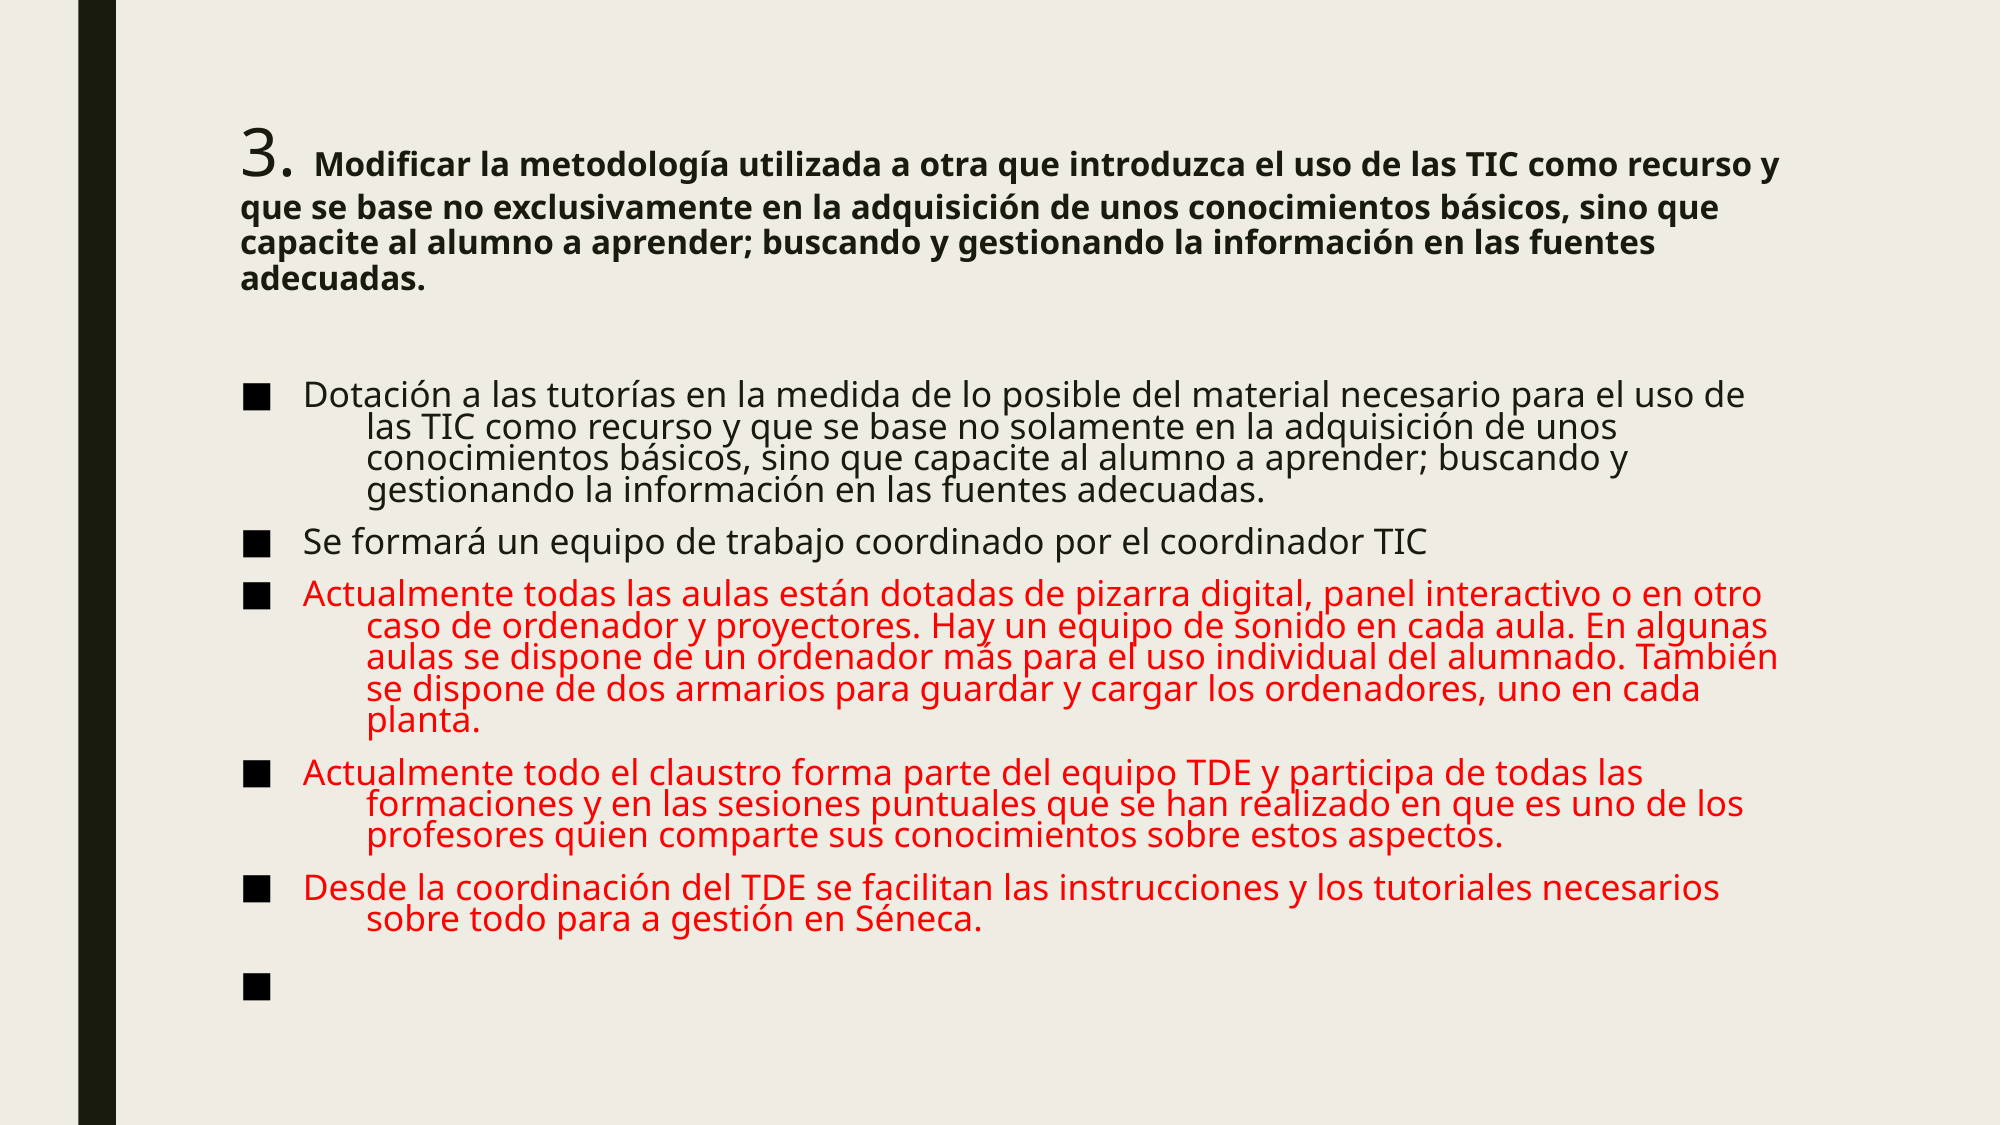

# 3. Modificar la metodología utilizada a otra que introduzca el uso de las TIC como recurso y que se base no exclusivamente en la adquisición de unos conocimientos básicos, sino que capacite al alumno a aprender; buscando y gestionando la información en las fuentes adecuadas.
Dotación a las tutorías en la medida de lo posible del material necesario para el uso de las TIC como recurso y que se base no solamente en la adquisición de unos conocimientos básicos, sino que capacite al alumno a aprender; buscando y gestionando la información en las fuentes adecuadas.
Se formará un equipo de trabajo coordinado por el coordinador TIC
Actualmente todas las aulas están dotadas de pizarra digital, panel interactivo o en otro caso de ordenador y proyectores. Hay un equipo de sonido en cada aula. En algunas aulas se dispone de un ordenador más para el uso individual del alumnado. También se dispone de dos armarios para guardar y cargar los ordenadores, uno en cada planta.
Actualmente todo el claustro forma parte del equipo TDE y participa de todas las formaciones y en las sesiones puntuales que se han realizado en que es uno de los profesores quien comparte sus conocimientos sobre estos aspectos.
Desde la coordinación del TDE se facilitan las instrucciones y los tutoriales necesarios sobre todo para a gestión en Séneca.